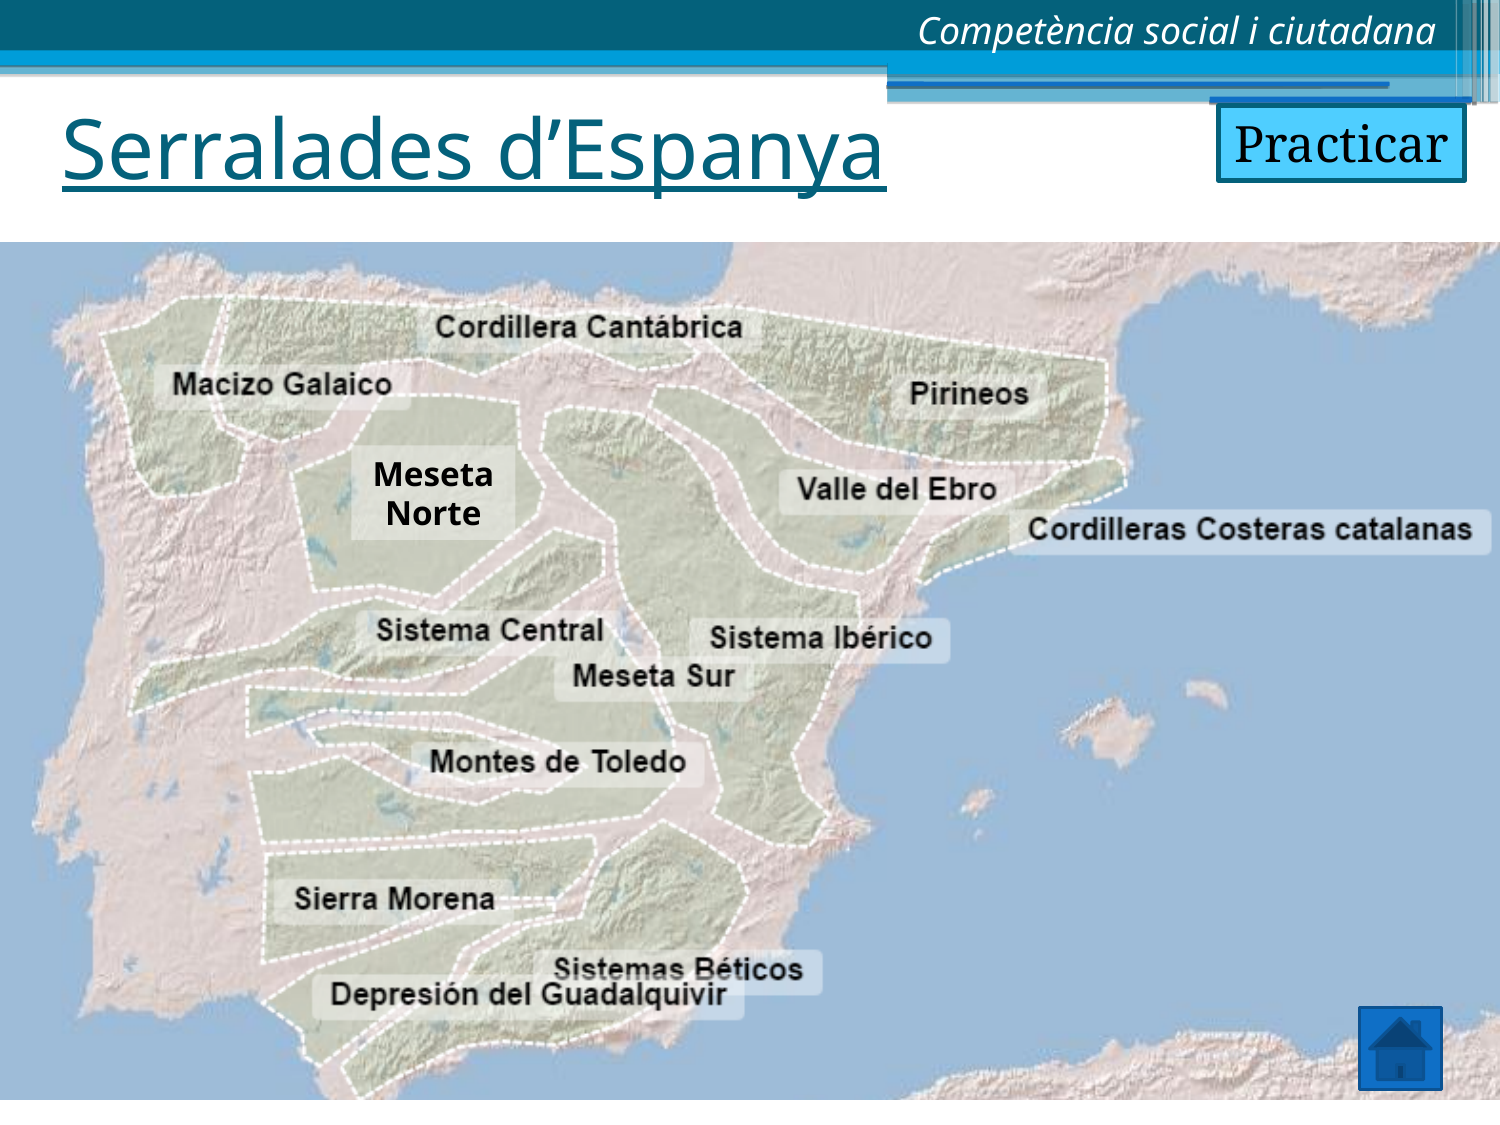

Competència social i ciutadana
# Serralades d’Espanya
Practicar
Meseta Norte